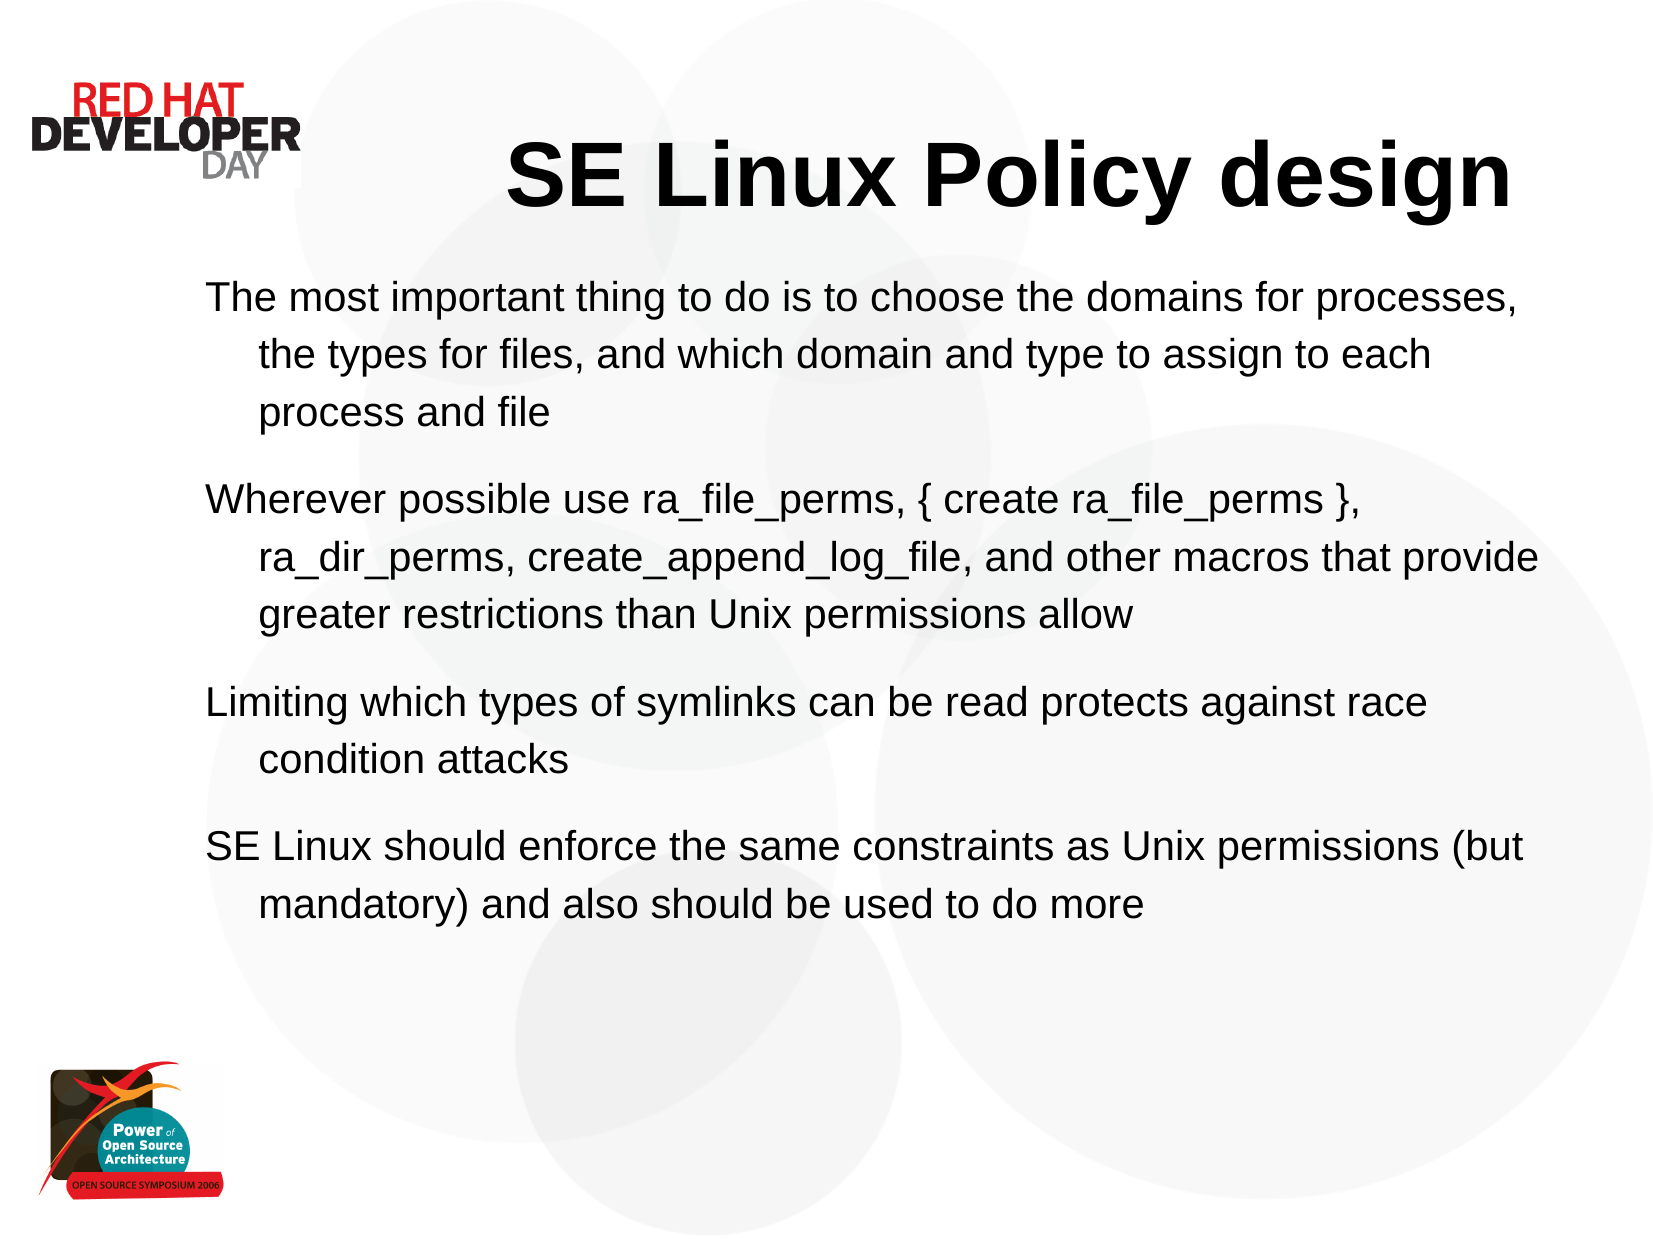

# SE Linux Policy design
The most important thing to do is to choose the domains for processes, the types for files, and which domain and type to assign to each process and file
Wherever possible use ra_file_perms, { create ra_file_perms }, ra_dir_perms, create_append_log_file, and other macros that provide greater restrictions than Unix permissions allow
Limiting which types of symlinks can be read protects against race condition attacks
SE Linux should enforce the same constraints as Unix permissions (but mandatory) and also should be used to do more